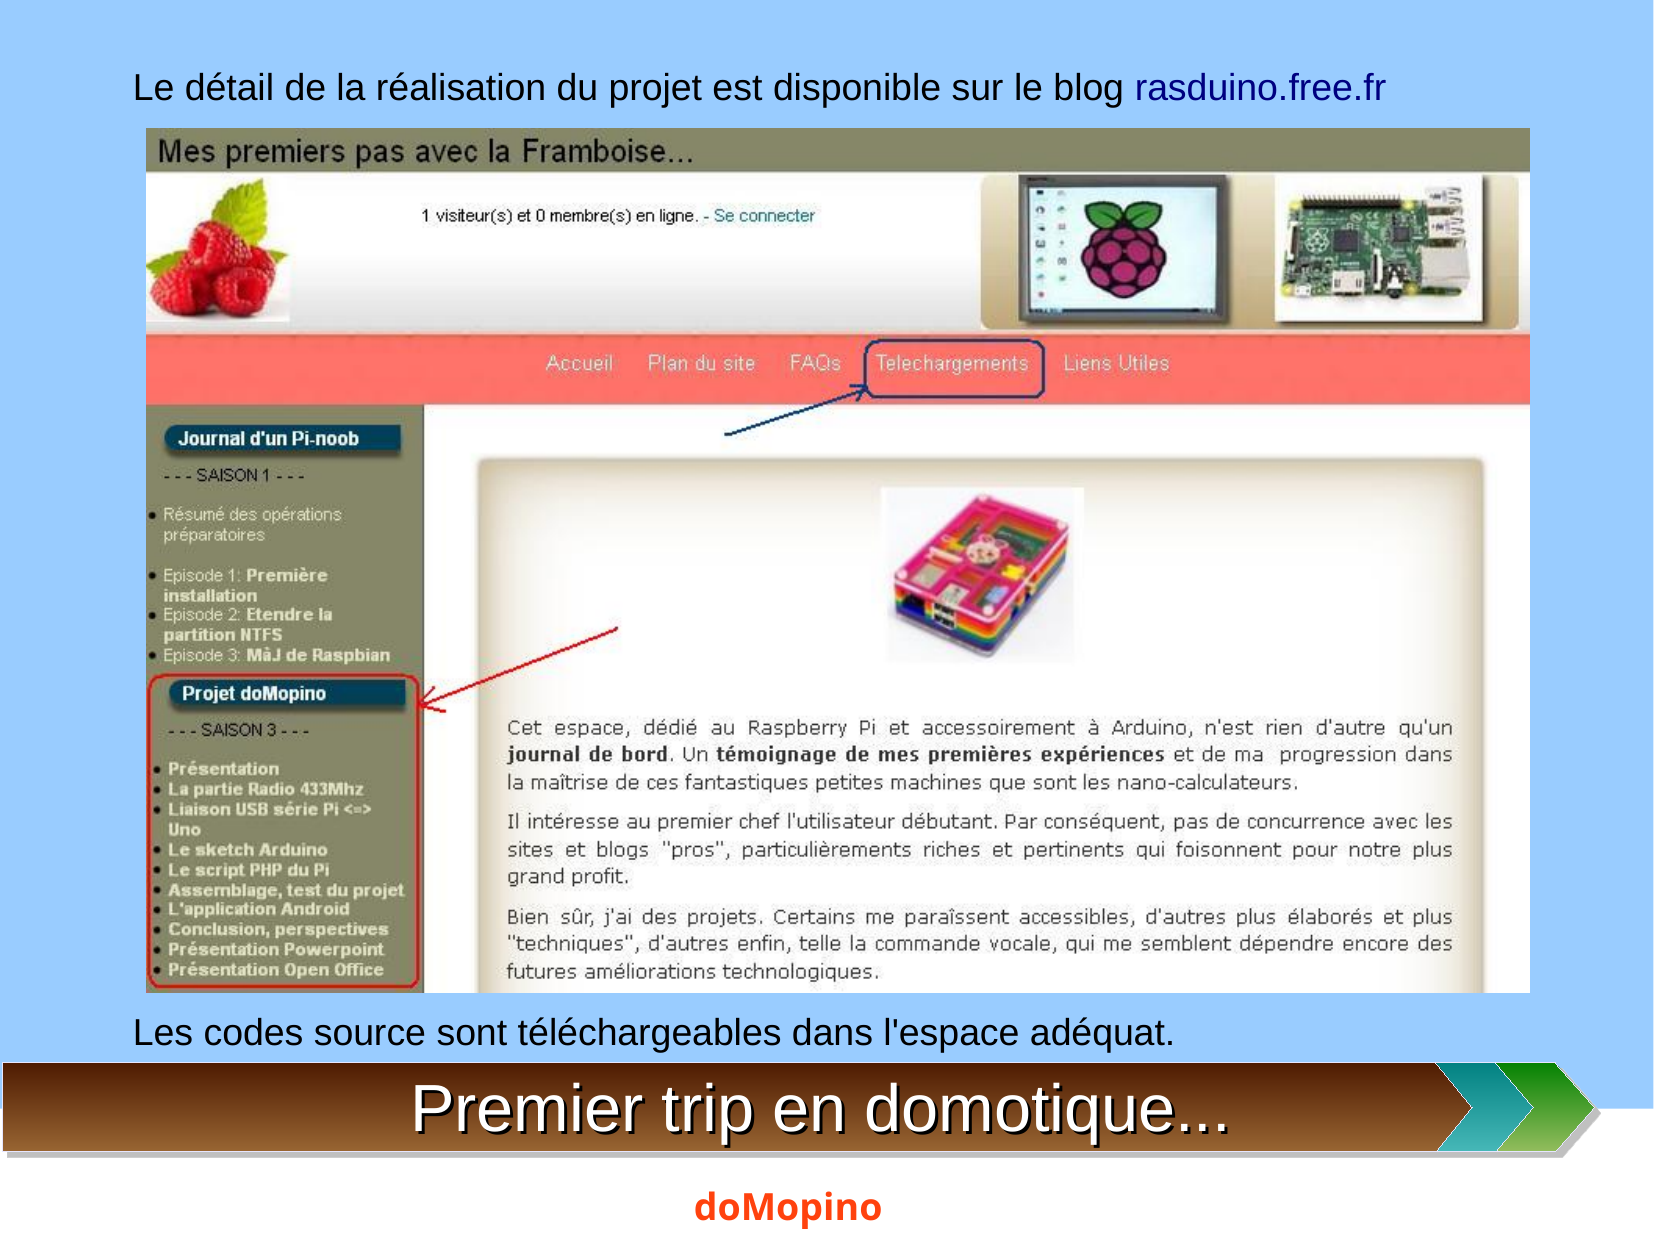

Le détail de la réalisation du projet est disponible sur le blog rasduino.free.fr
Les codes source sont téléchargeables dans l'espace adéquat.
# Premier trip en domotique...
doMopino